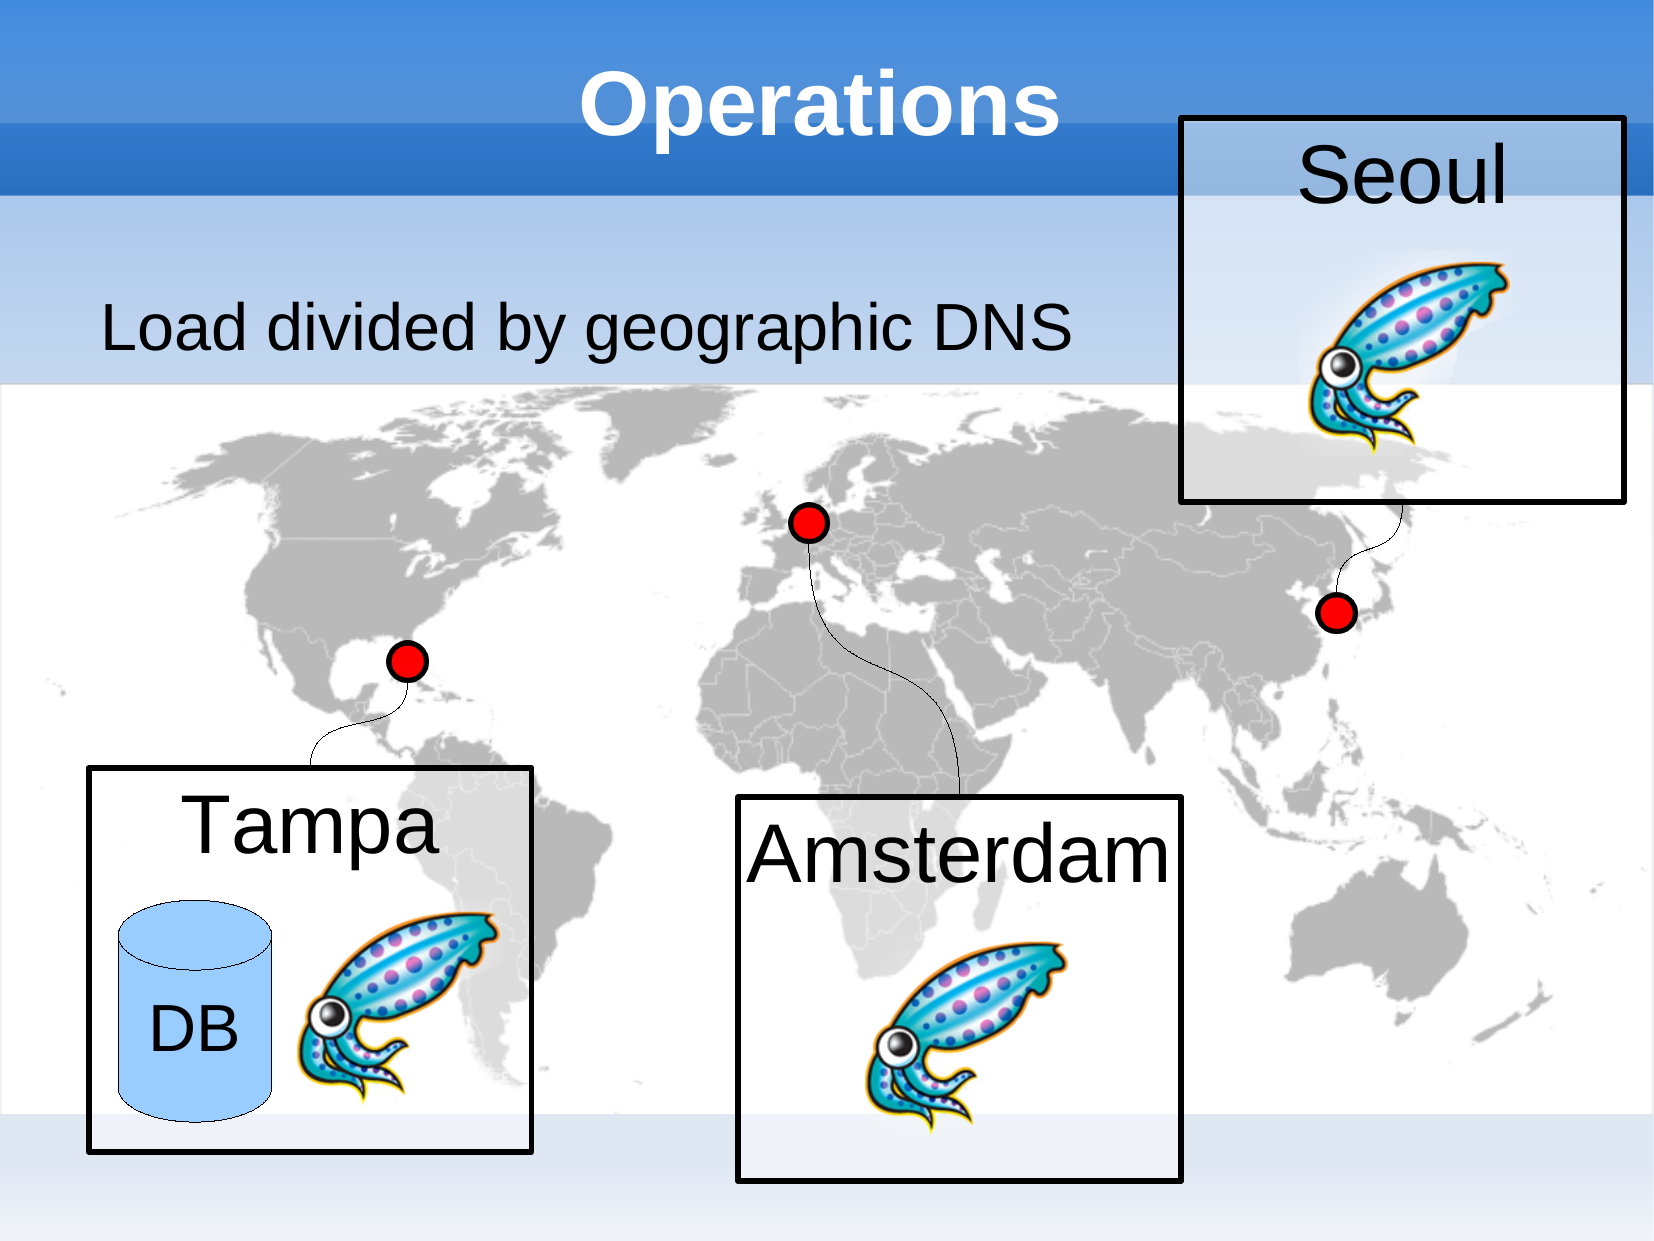

Operations
Seoul
# Load divided by geographic DNS
Tampa
DB
Amsterdam